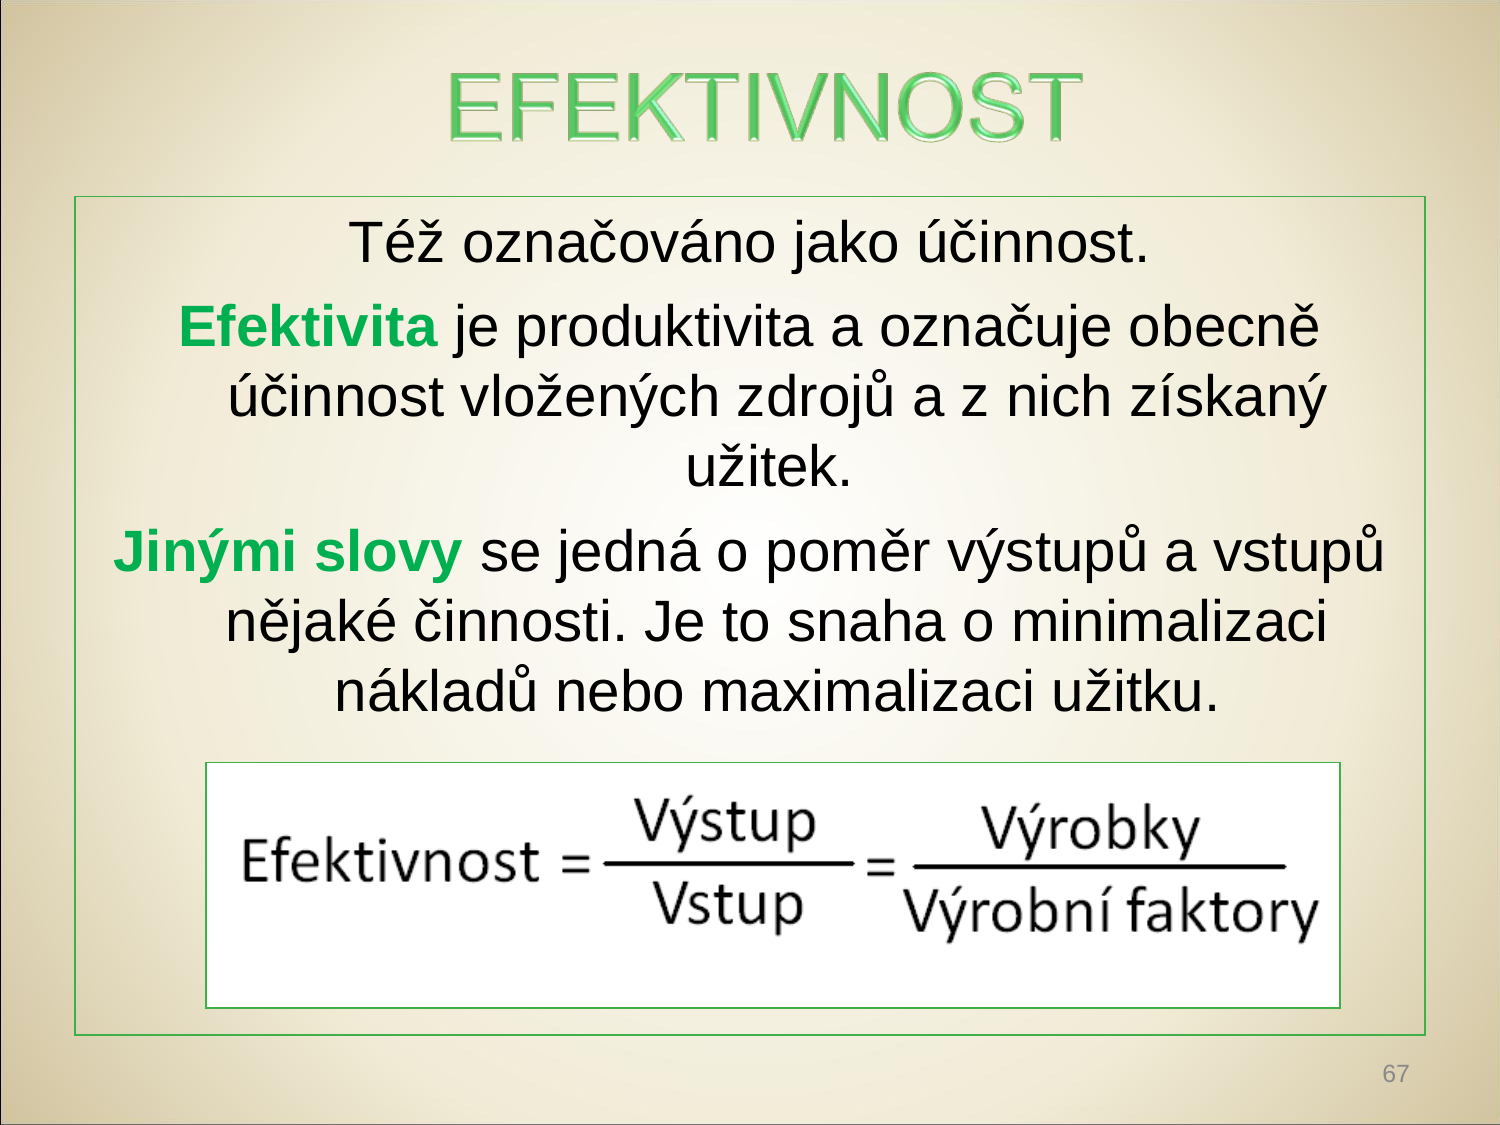

# Též označováno jako účinnost.
Efektivita je produktivita a označuje obecně účinnost vložených zdrojů a z nich získaný užitek.
Jinými slovy se jedná o poměr výstupů a vstupů nějaké činnosti. Je to snaha o minimalizaci nákladů nebo maximalizaci užitku.